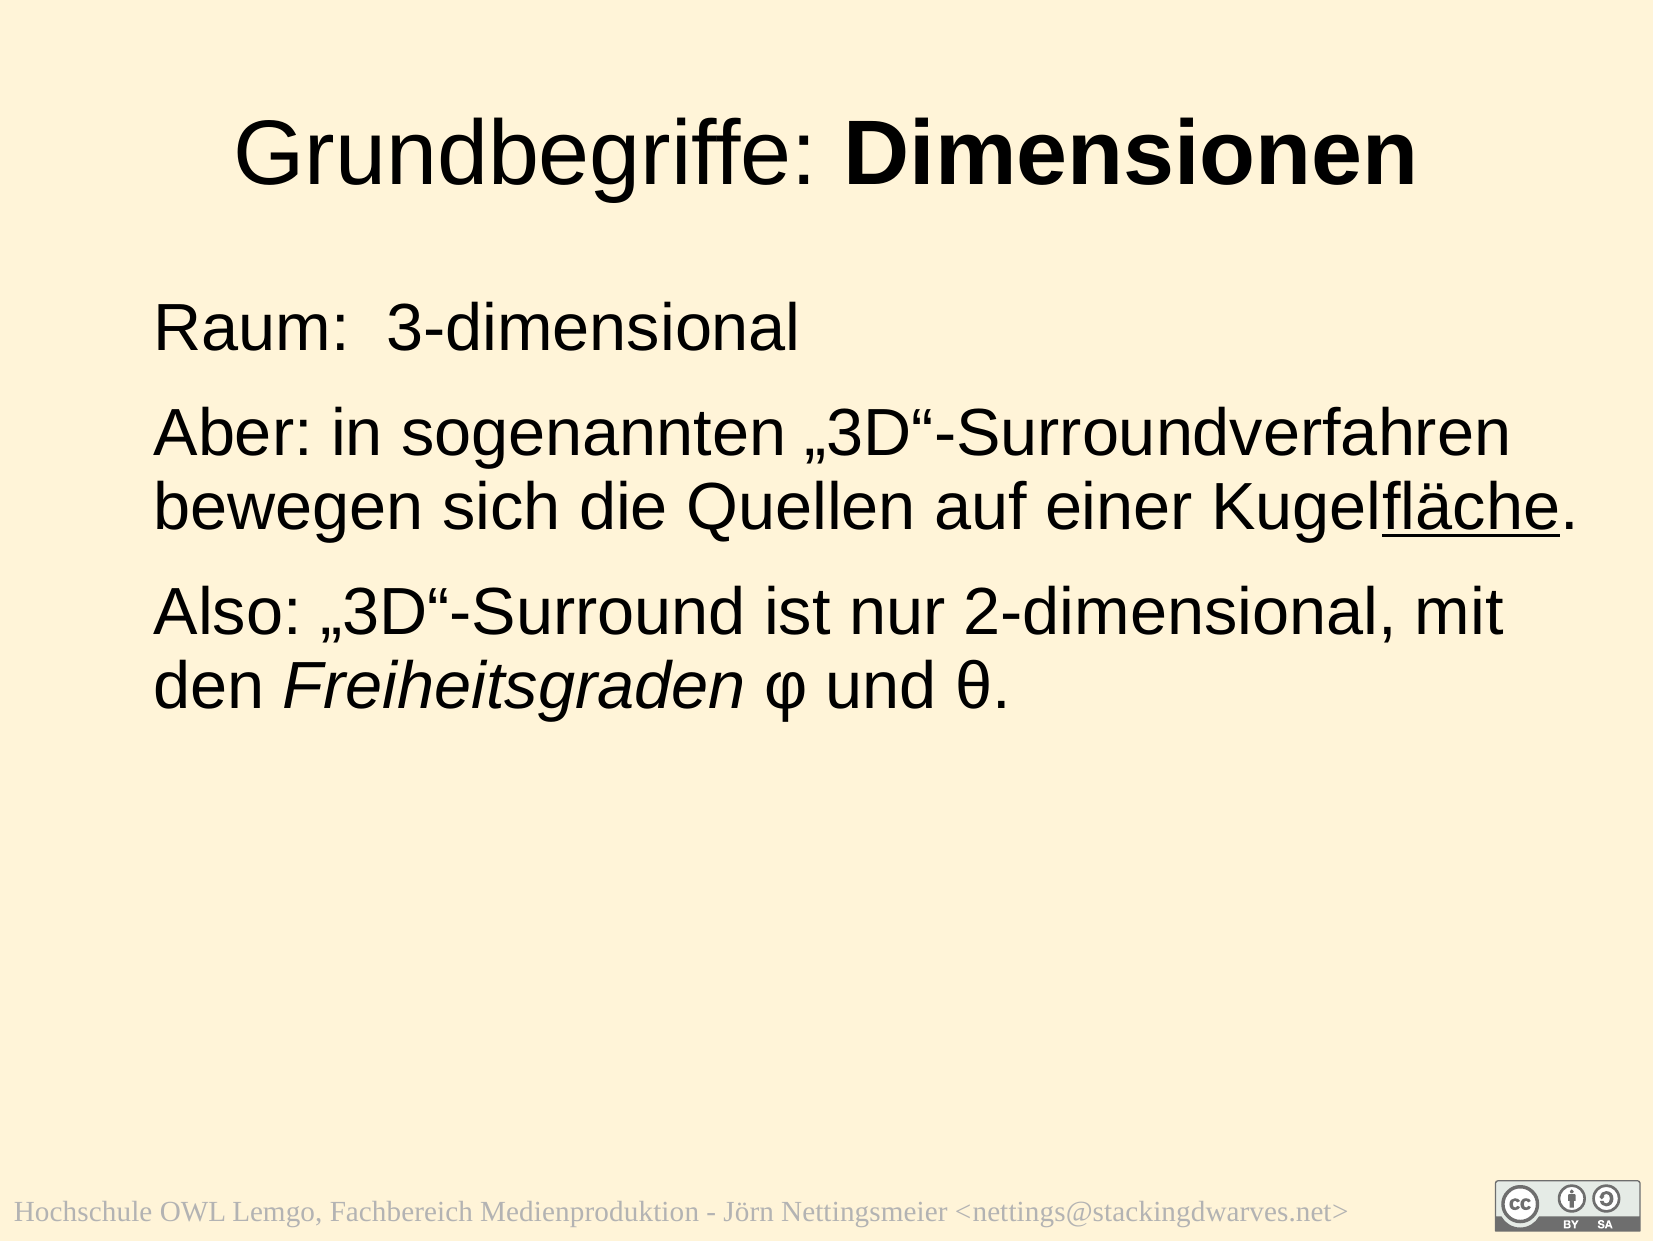

# Grundbegriffe: Dimensionen
Raum: 3-dimensional
Aber: in sogenannten „3D“-Surroundverfahren bewegen sich die Quellen auf einer Kugelfläche.
Also: „3D“-Surround ist nur 2-dimensional, mit den Freiheitsgraden φ und θ.